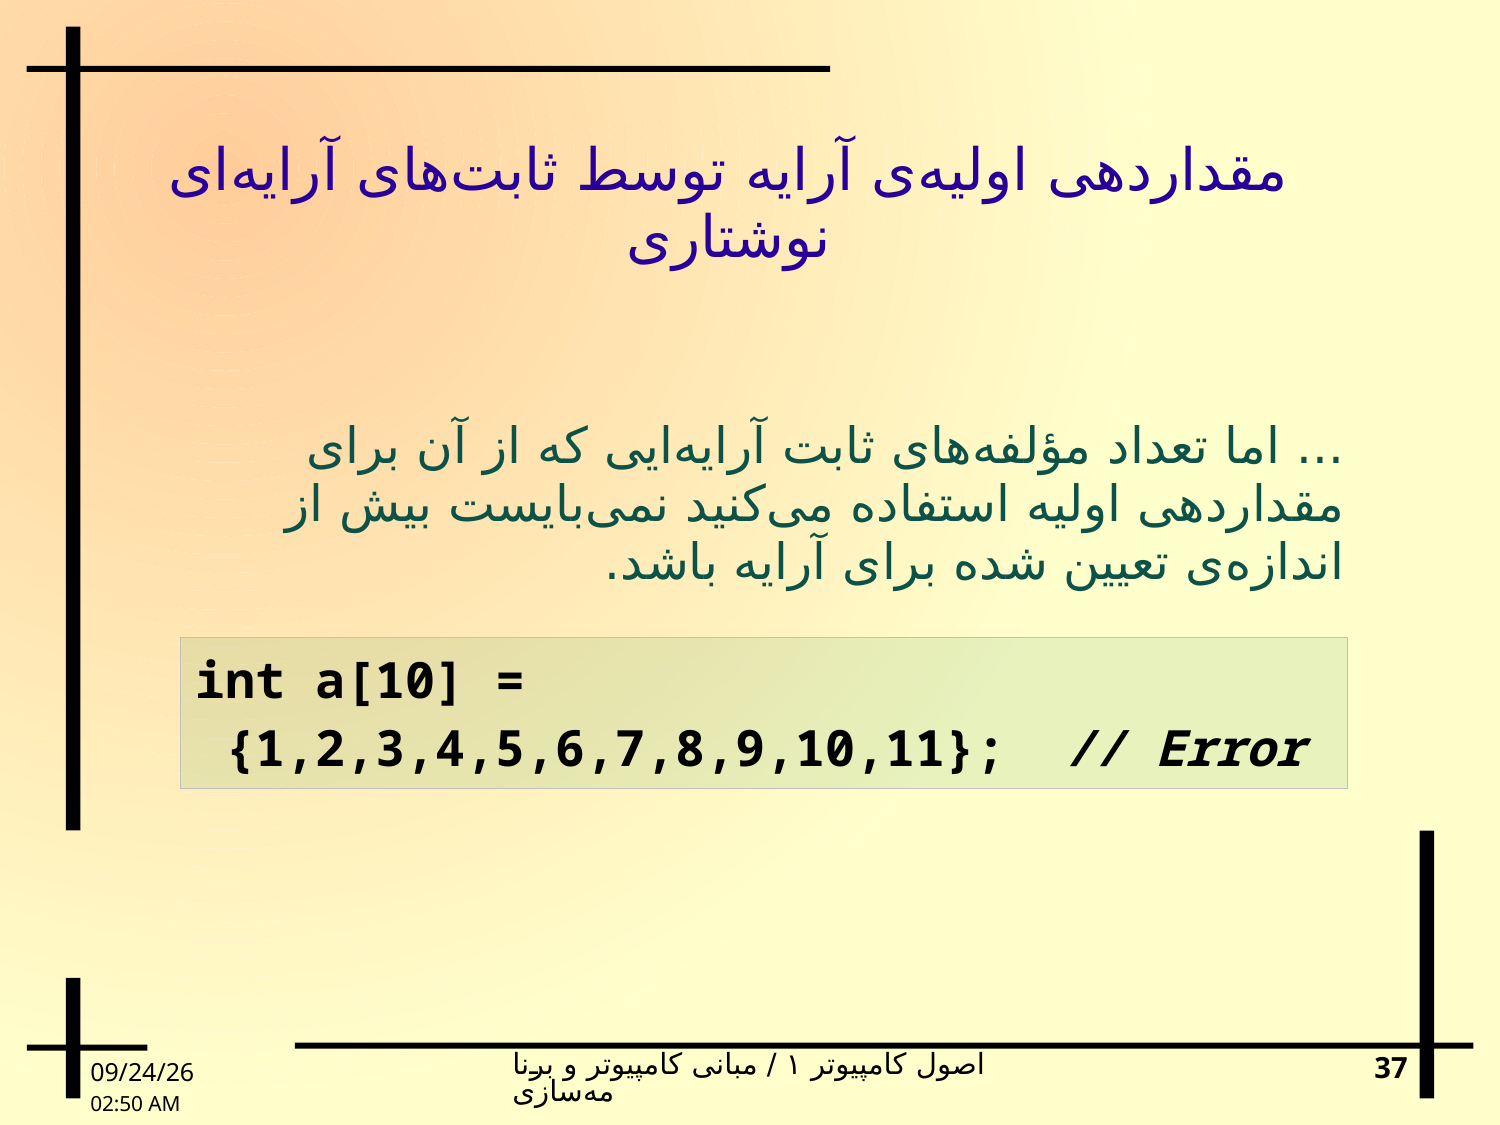

مقداردهی اولیه‌ی آرایه توسط ثابت‌های آرایه‌ای نوشتاری
# ... اما تعداد مؤلفه‌های ثابت آرایه‌ایی که از آن برای مقداردهی اولیه استفاده می‌کنید نمی‌بایست بیش از اندازه‌ی تعیین شده برای آرایه باشد.
int a[10] =
 {1,2,3,4,5,6,7,8,9,10,11}; // Error
اصول کامپیوتر ۱ / مبانی کامپیوتر و برنامه‌سازی
37